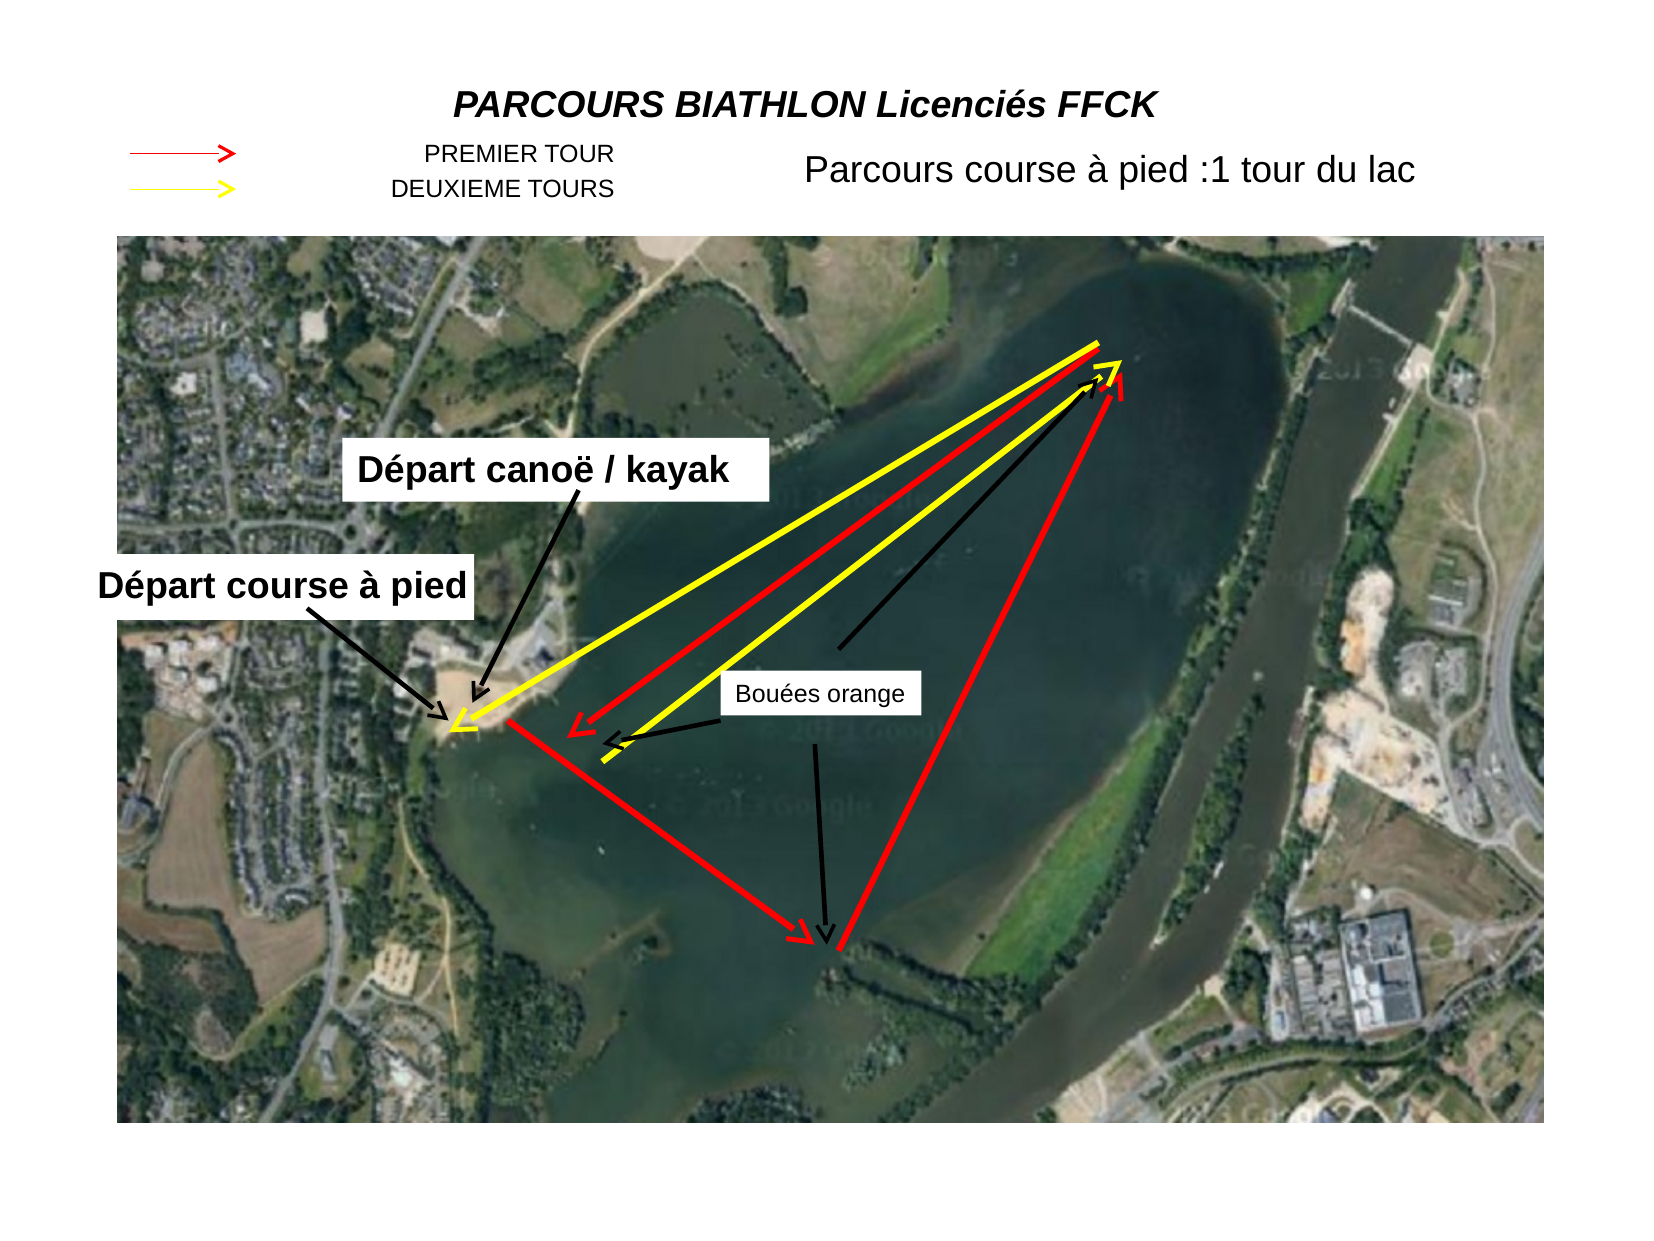

PARCOURS BIATHLON Licenciés FFCK
PREMIER TOUR
Parcours course à pied :1 tour du lac
 DEUXIEME TOURS
Départ canoë / kayak
Départ course à pied
Bouées orange